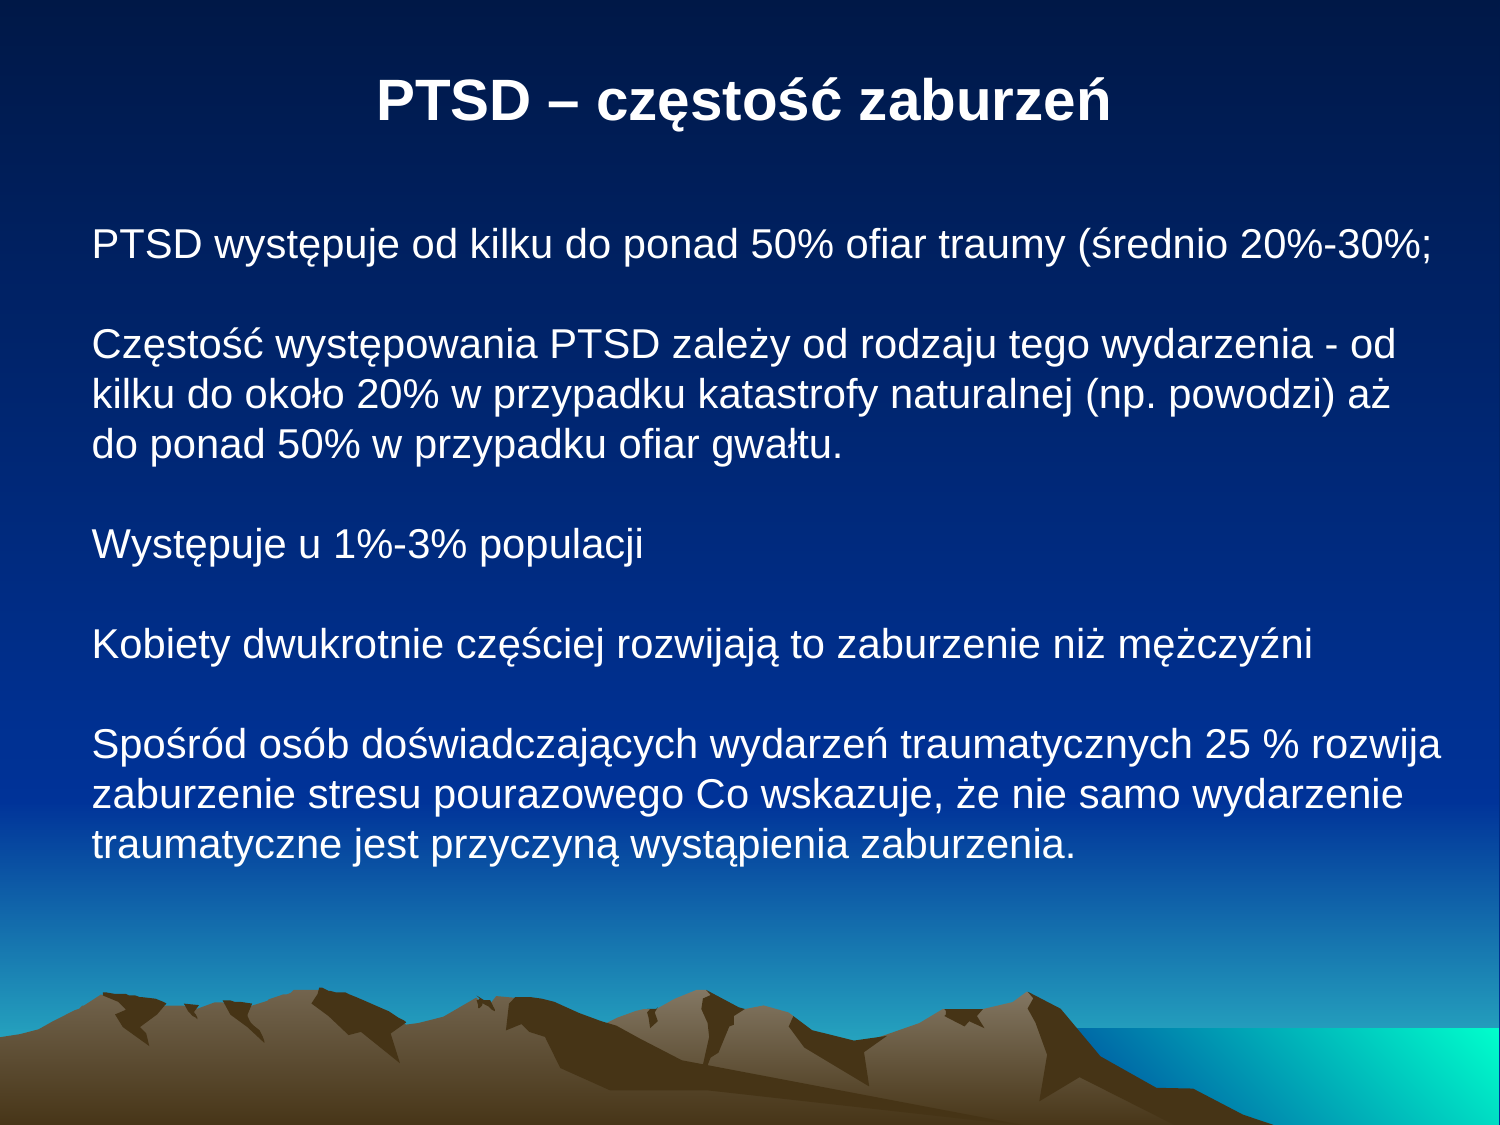

PTSD – częstość zaburzeń
PTSD występuje od kilku do ponad 50% ofiar traumy (średnio 20%-30%;
Częstość występowania PTSD zależy od rodzaju tego wydarzenia - od kilku do około 20% w przypadku katastrofy naturalnej (np. powodzi) aż do ponad 50% w przypadku ofiar gwałtu.
Występuje u 1%-3% populacji
Kobiety dwukrotnie częściej rozwijają to zaburzenie niż mężczyźni
Spośród osób doświadczających wydarzeń traumatycznych 25 % rozwija zaburzenie stresu pourazowego Co wskazuje, że nie samo wydarzenie traumatyczne jest przyczyną wystąpienia zaburzenia.